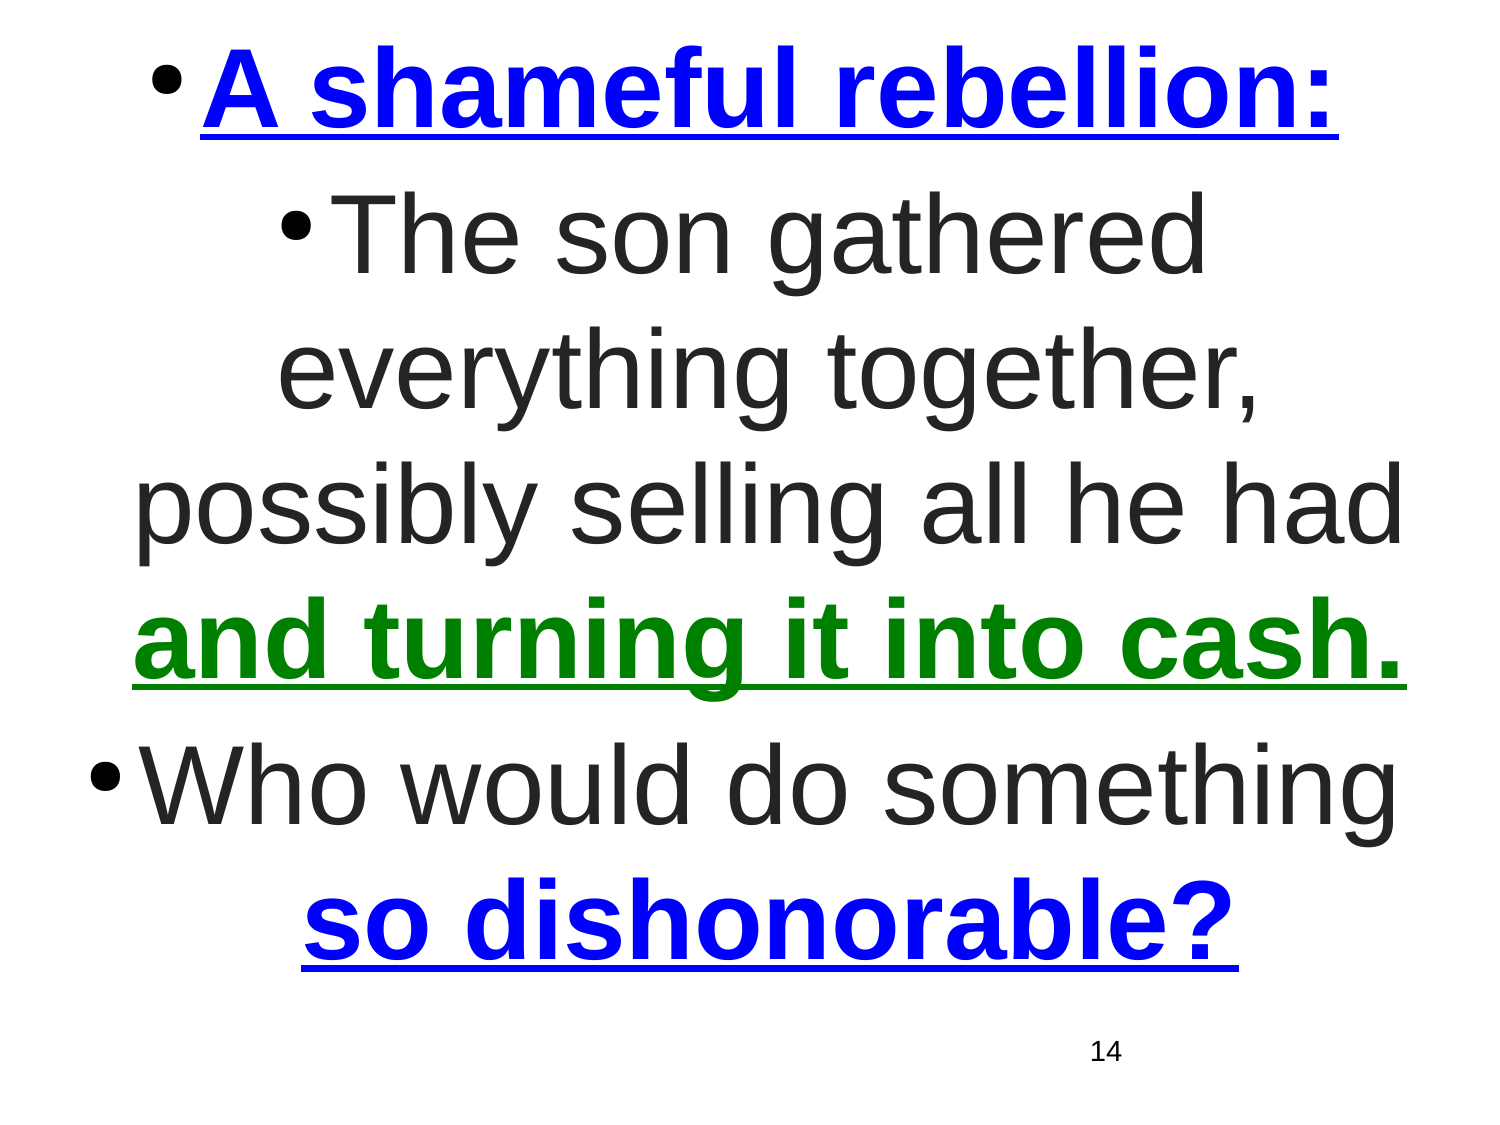

# A shameful rebellion:
The son gathered
everything together,
possibly selling all he had
and turning it into cash.
Who would do something
so dishonorable?
14